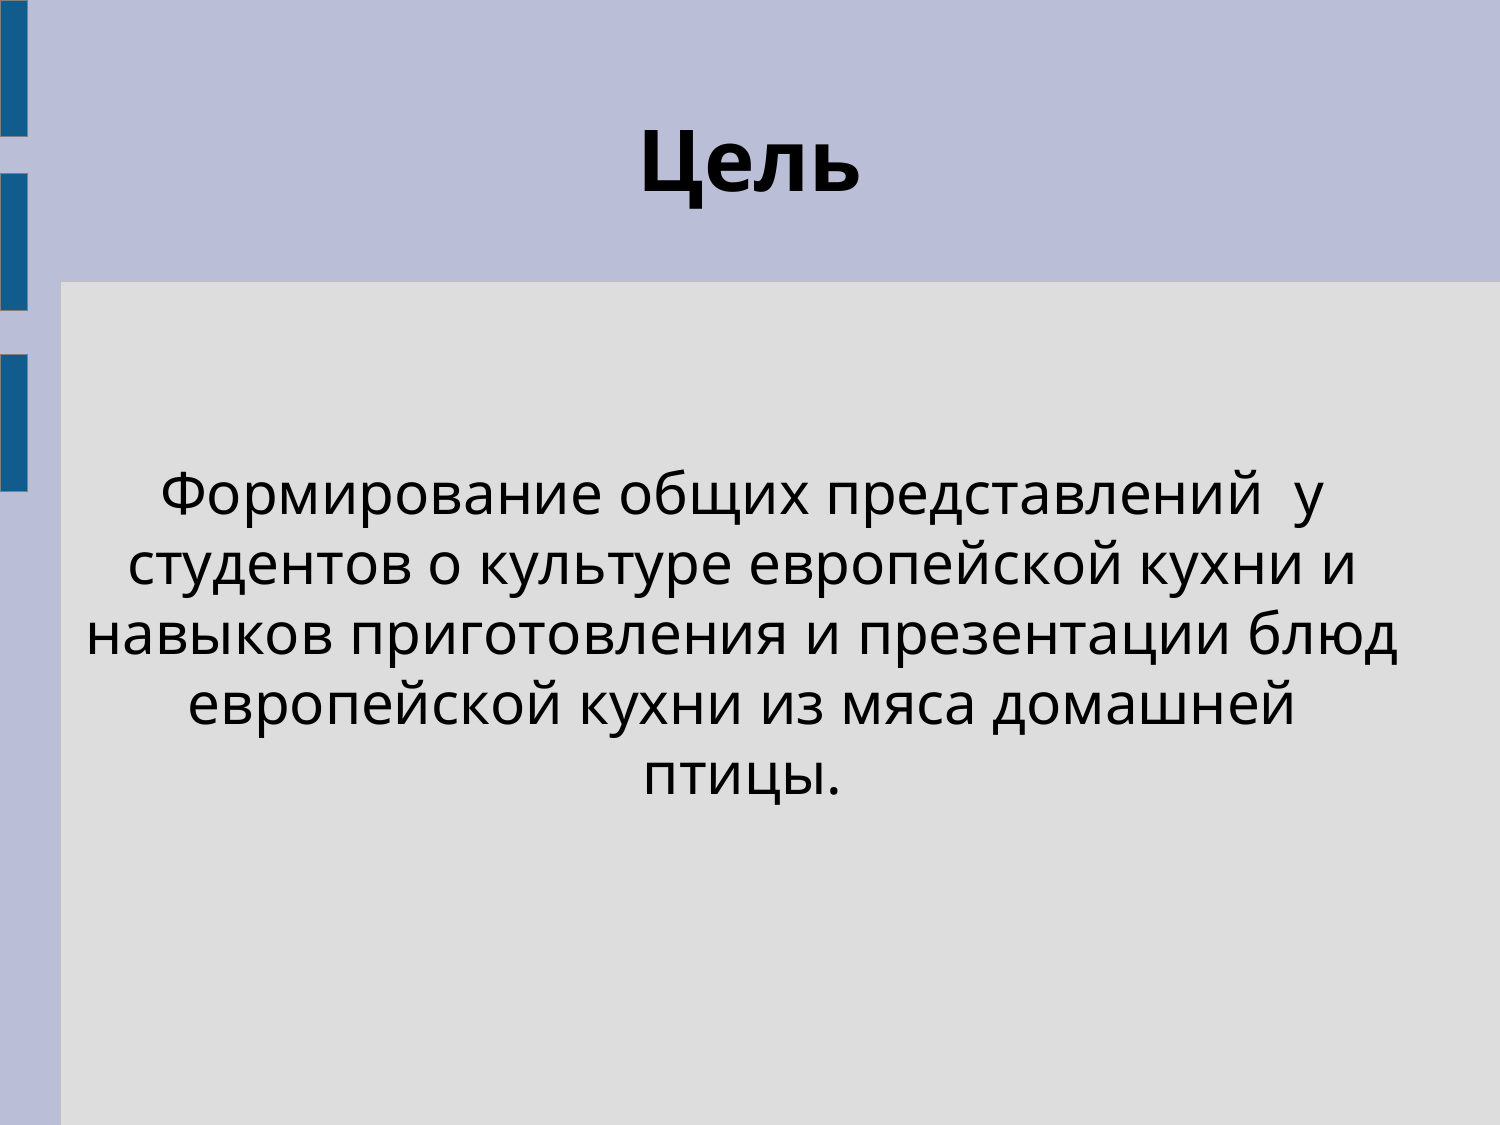

# Цель
Формирование общих представлений у студентов о культуре европейской кухни и навыков приготовления и презентации блюд европейской кухни из мяса домашней птицы.